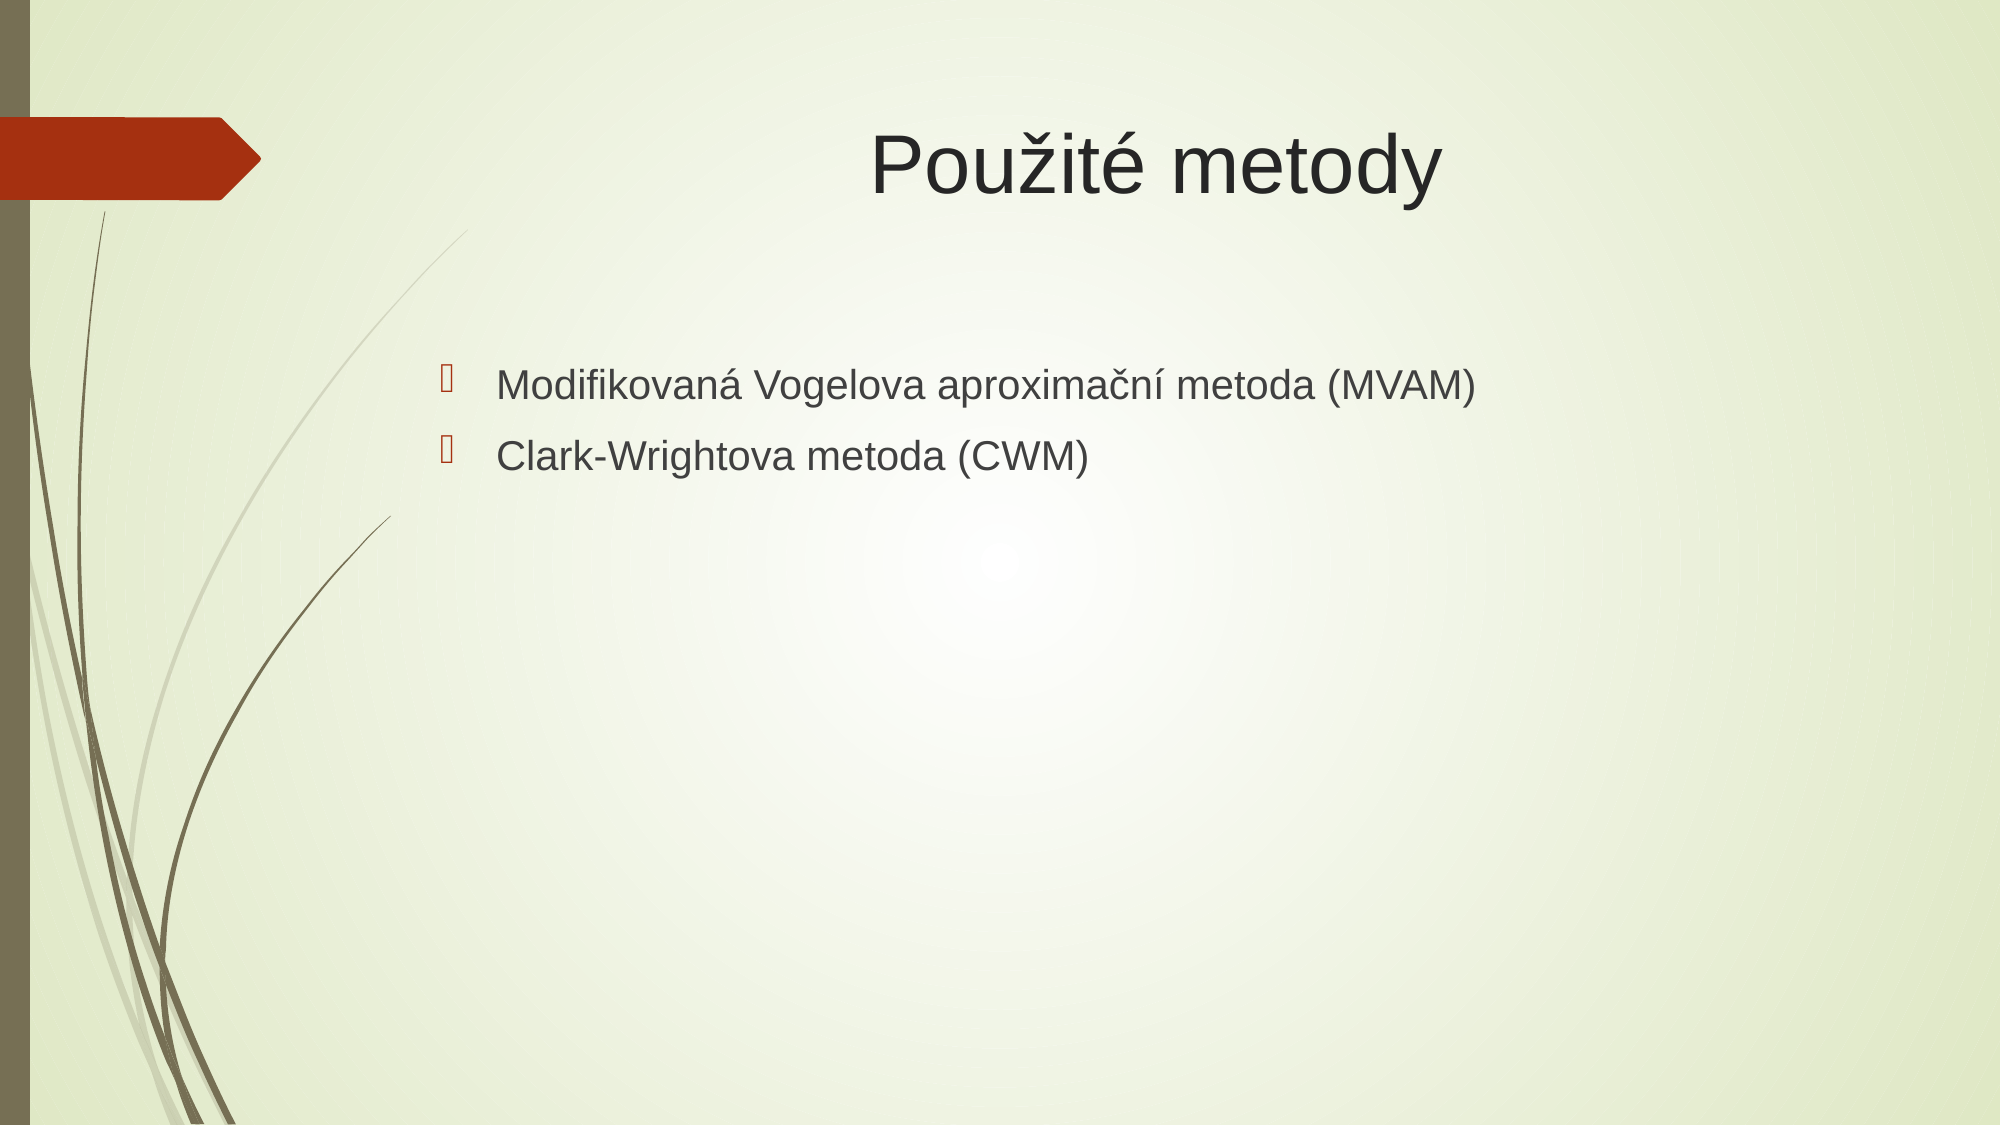

# Použité metody
Modifikovaná Vogelova aproximační metoda (MVAM)
Clark-Wrightova metoda (CWM)